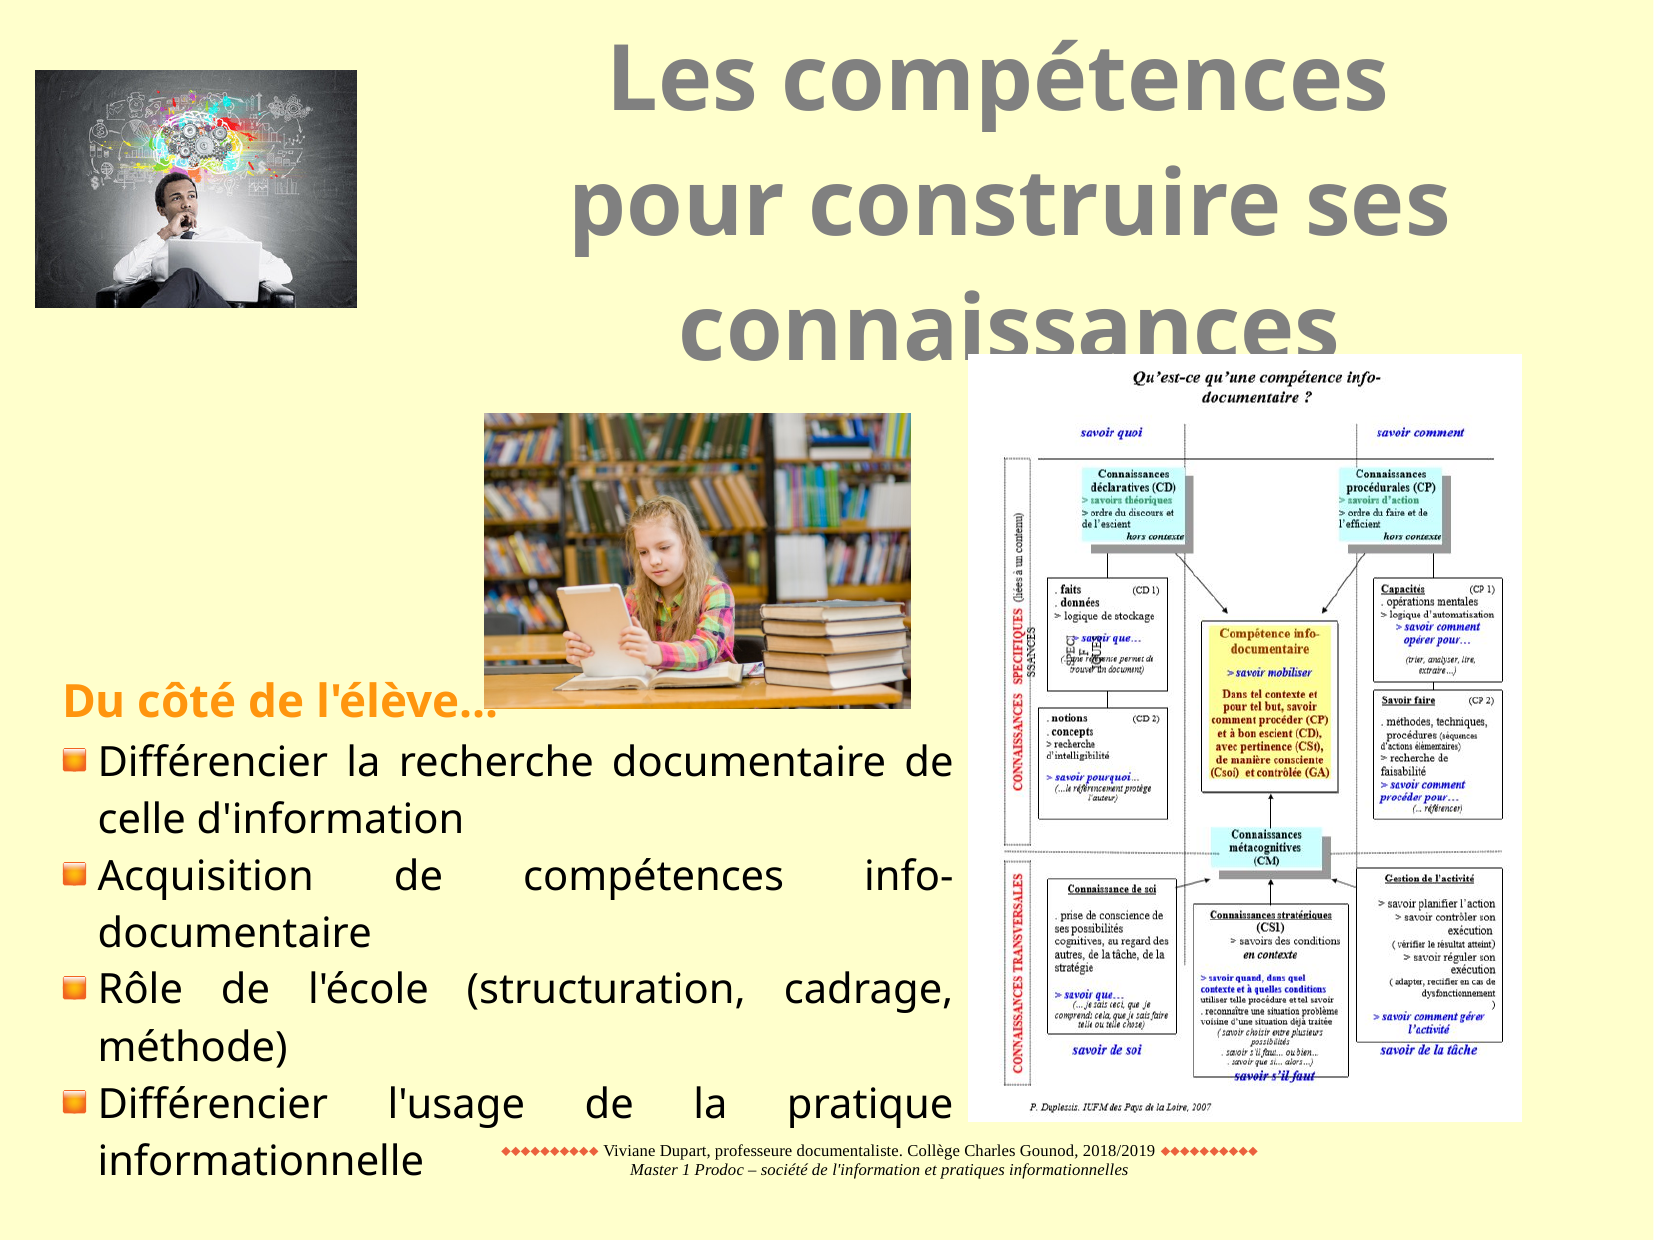

Les compétences
pour construire ses connaissances
Du côté de l'élève...
Différencier la recherche documentaire de celle d'information
Acquisition de compétences info-documentaire
Rôle de l'école (structuration, cadrage, méthode)
Différencier l'usage de la pratique informationnelle
#  Viviane Dupart, professeure documentaliste. Collège Charles Gounod, 2018/2019 
Master 1 Prodoc – société de l'information et pratiques informationnelles